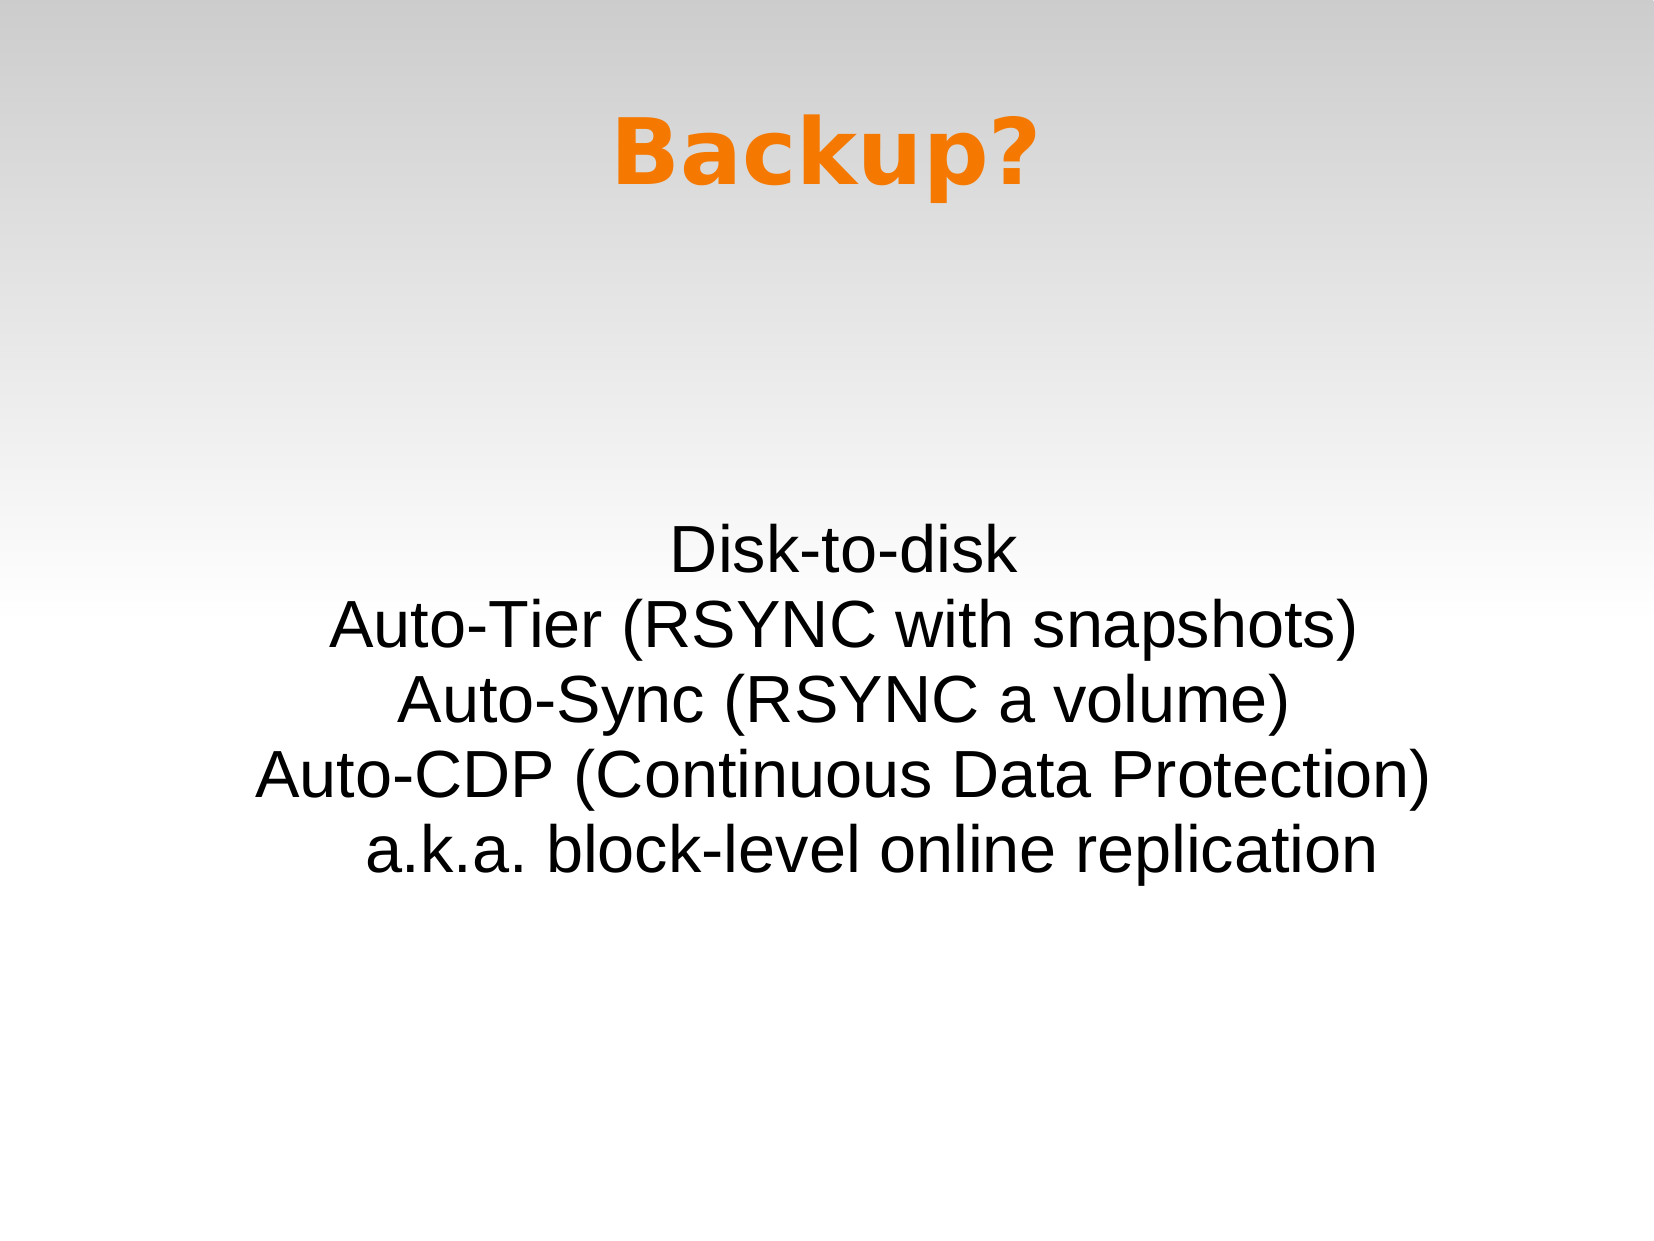

# Backup?
Disk-to-disk
Auto-Tier (RSYNC with snapshots)
Auto-Sync (RSYNC a volume)
Auto-CDP (Continuous Data Protection)
 a.k.a. block-level online replication